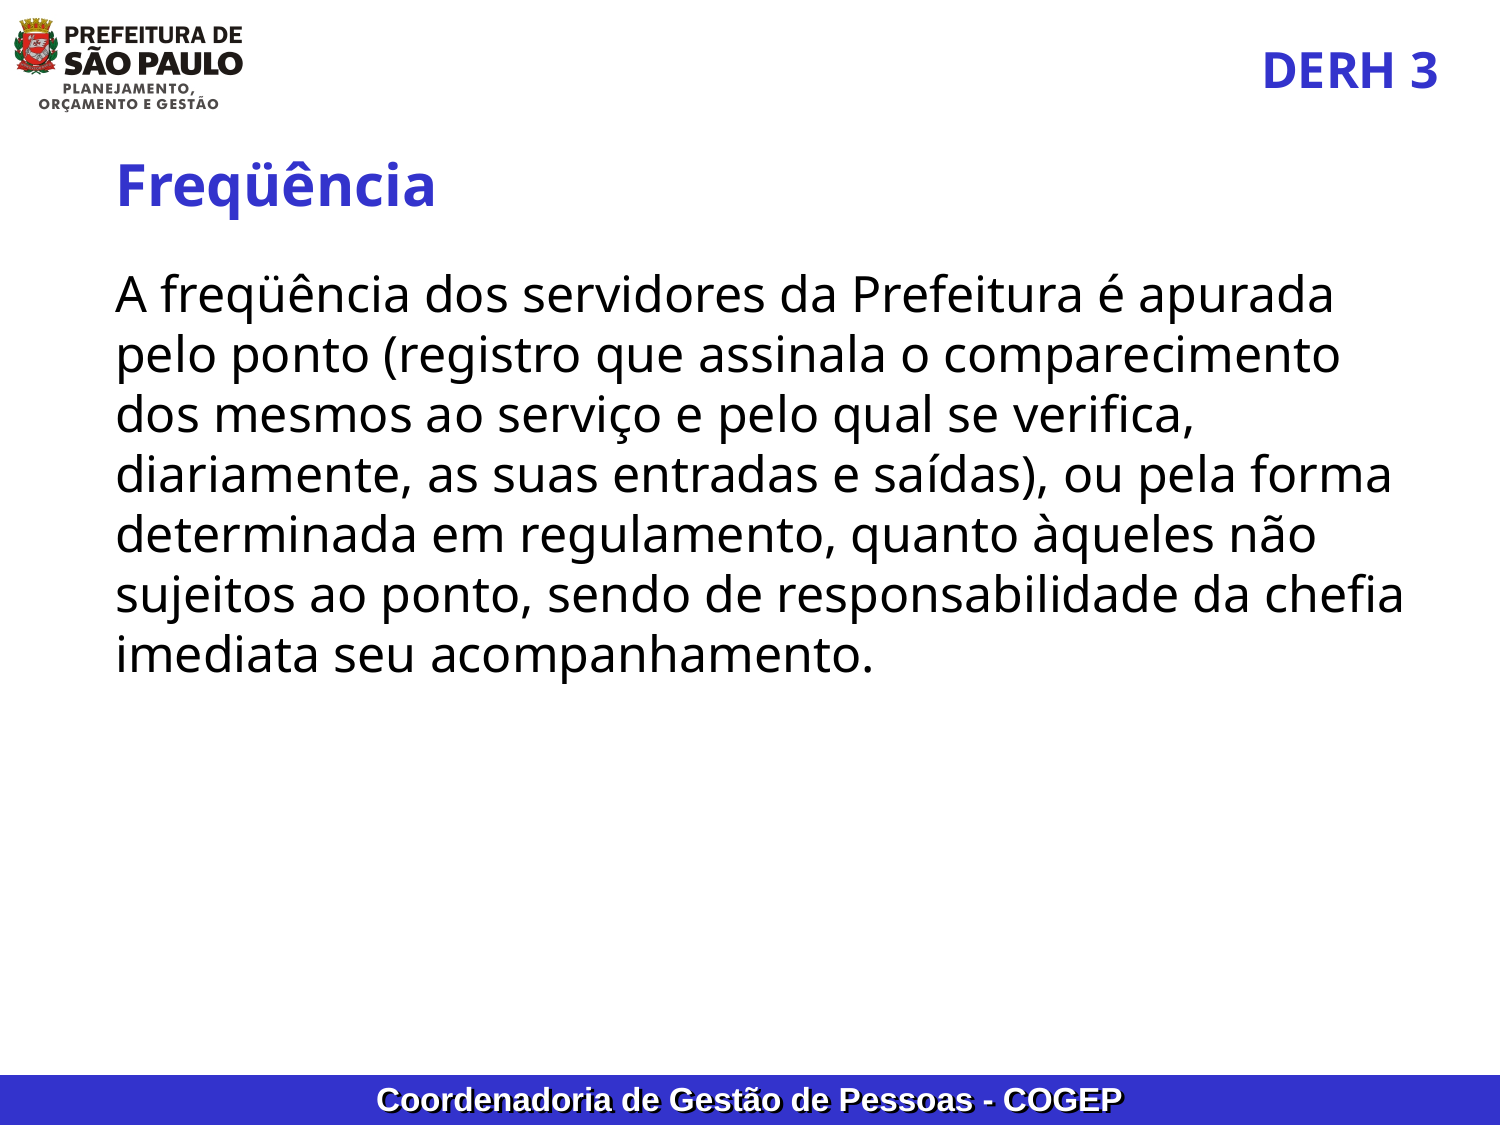

DERH 3
Freqüência
A freqüência dos servidores da Prefeitura é apurada pelo ponto (registro que assinala o comparecimento dos mesmos ao serviço e pelo qual se verifica, diariamente, as suas entradas e saídas), ou pela forma determinada em regulamento, quanto àqueles não sujeitos ao ponto, sendo de responsabilidade da chefia imediata seu acompanhamento.